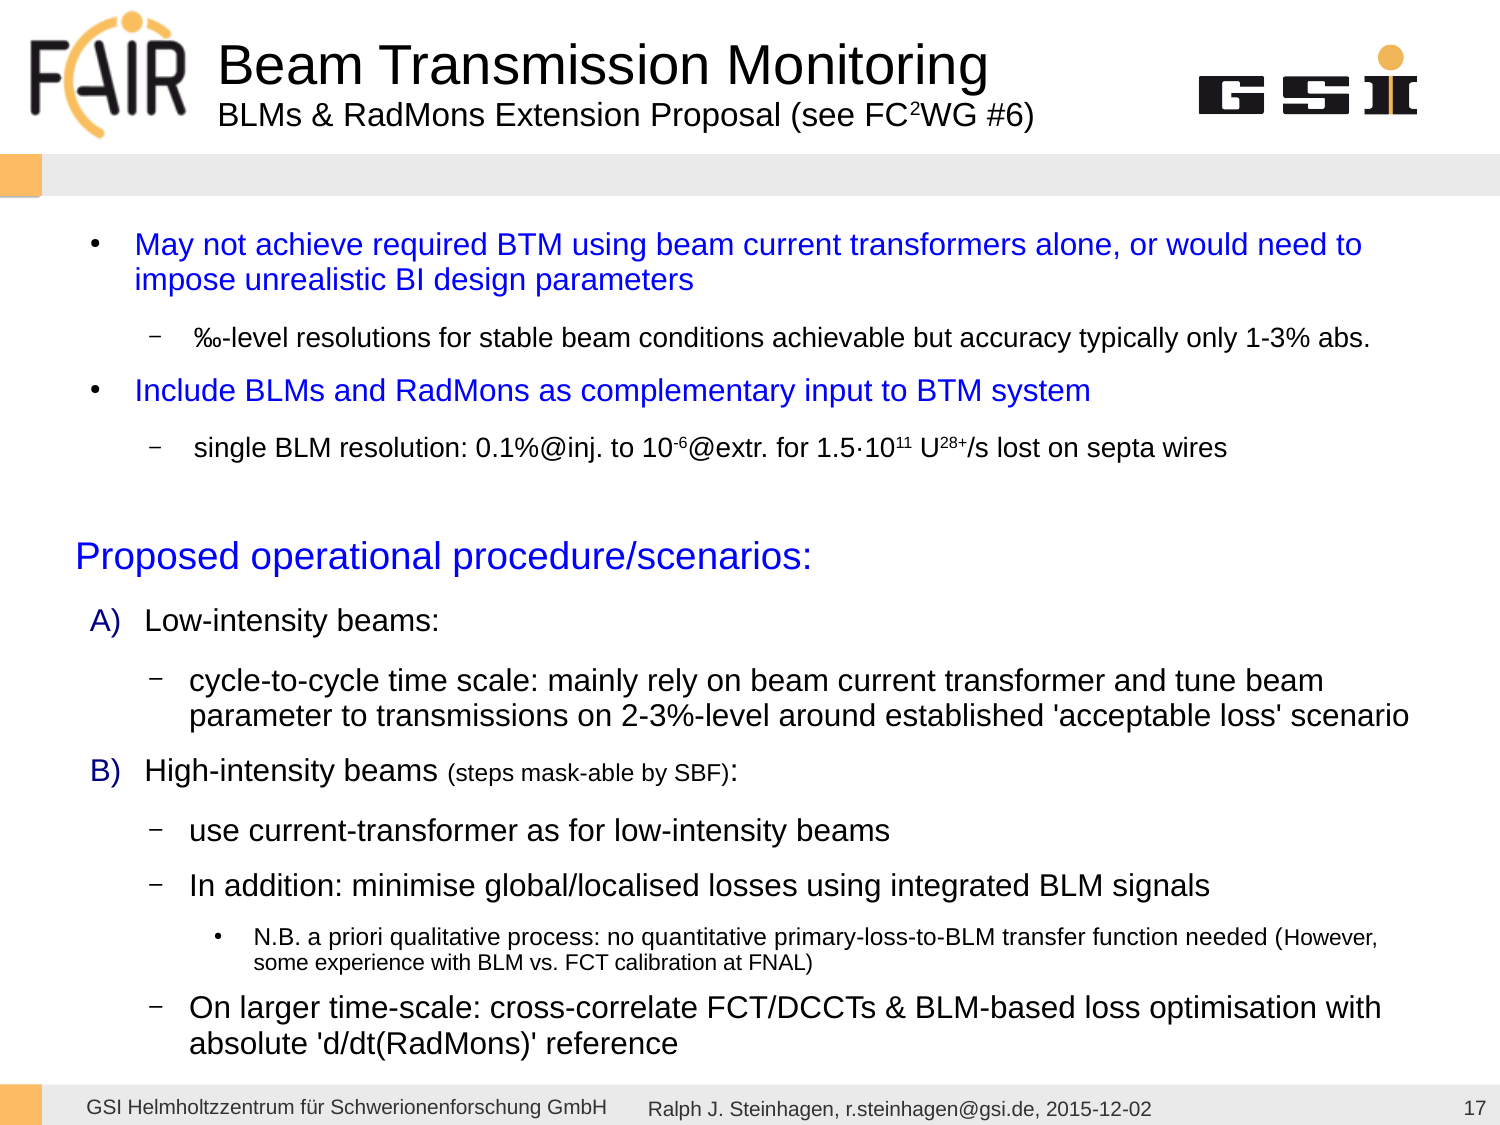

# Beam Transmission Monitoring BLMs & RadMons Extension Proposal (see FC2WG #6)
May not achieve required BTM using beam current transformers alone, or would need to impose unrealistic BI design parameters
‰-level resolutions for stable beam conditions achievable but accuracy typically only 1-3% abs.
Include BLMs and RadMons as complementary input to BTM system
single BLM resolution: 0.1%@inj. to 10-6@extr. for 1.5·1011 U28+/s lost on septa wires
Proposed operational procedure/scenarios:
Low-intensity beams:
cycle-to-cycle time scale: mainly rely on beam current transformer and tune beam parameter to transmissions on 2-3%-level around established 'acceptable loss' scenario
High-intensity beams (steps mask-able by SBF):
use current-transformer as for low-intensity beams
In addition: minimise global/localised losses using integrated BLM signals
N.B. a priori qualitative process: no quantitative primary-loss-to-BLM transfer function needed (However, some experience with BLM vs. FCT calibration at FNAL)
On larger time-scale: cross-correlate FCT/DCCTs & BLM-based loss optimisation with absolute 'd/dt(RadMons)' reference